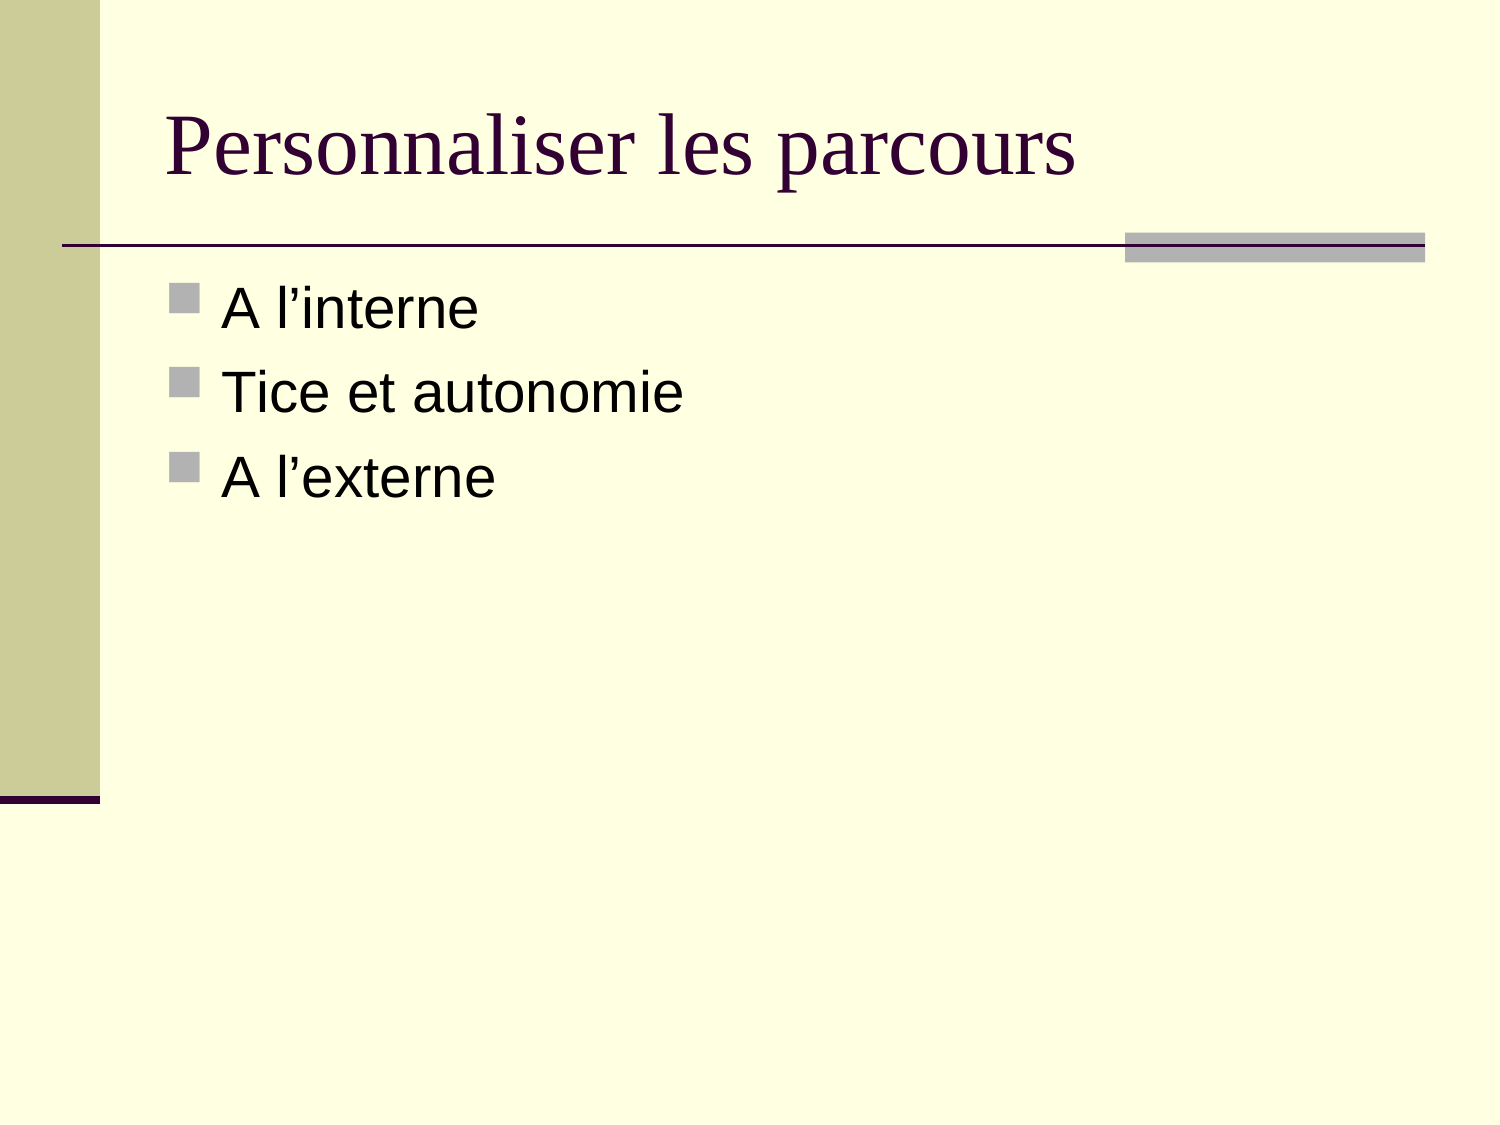

# Personnaliser les parcours
A l’interne
Tice et autonomie
A l’externe